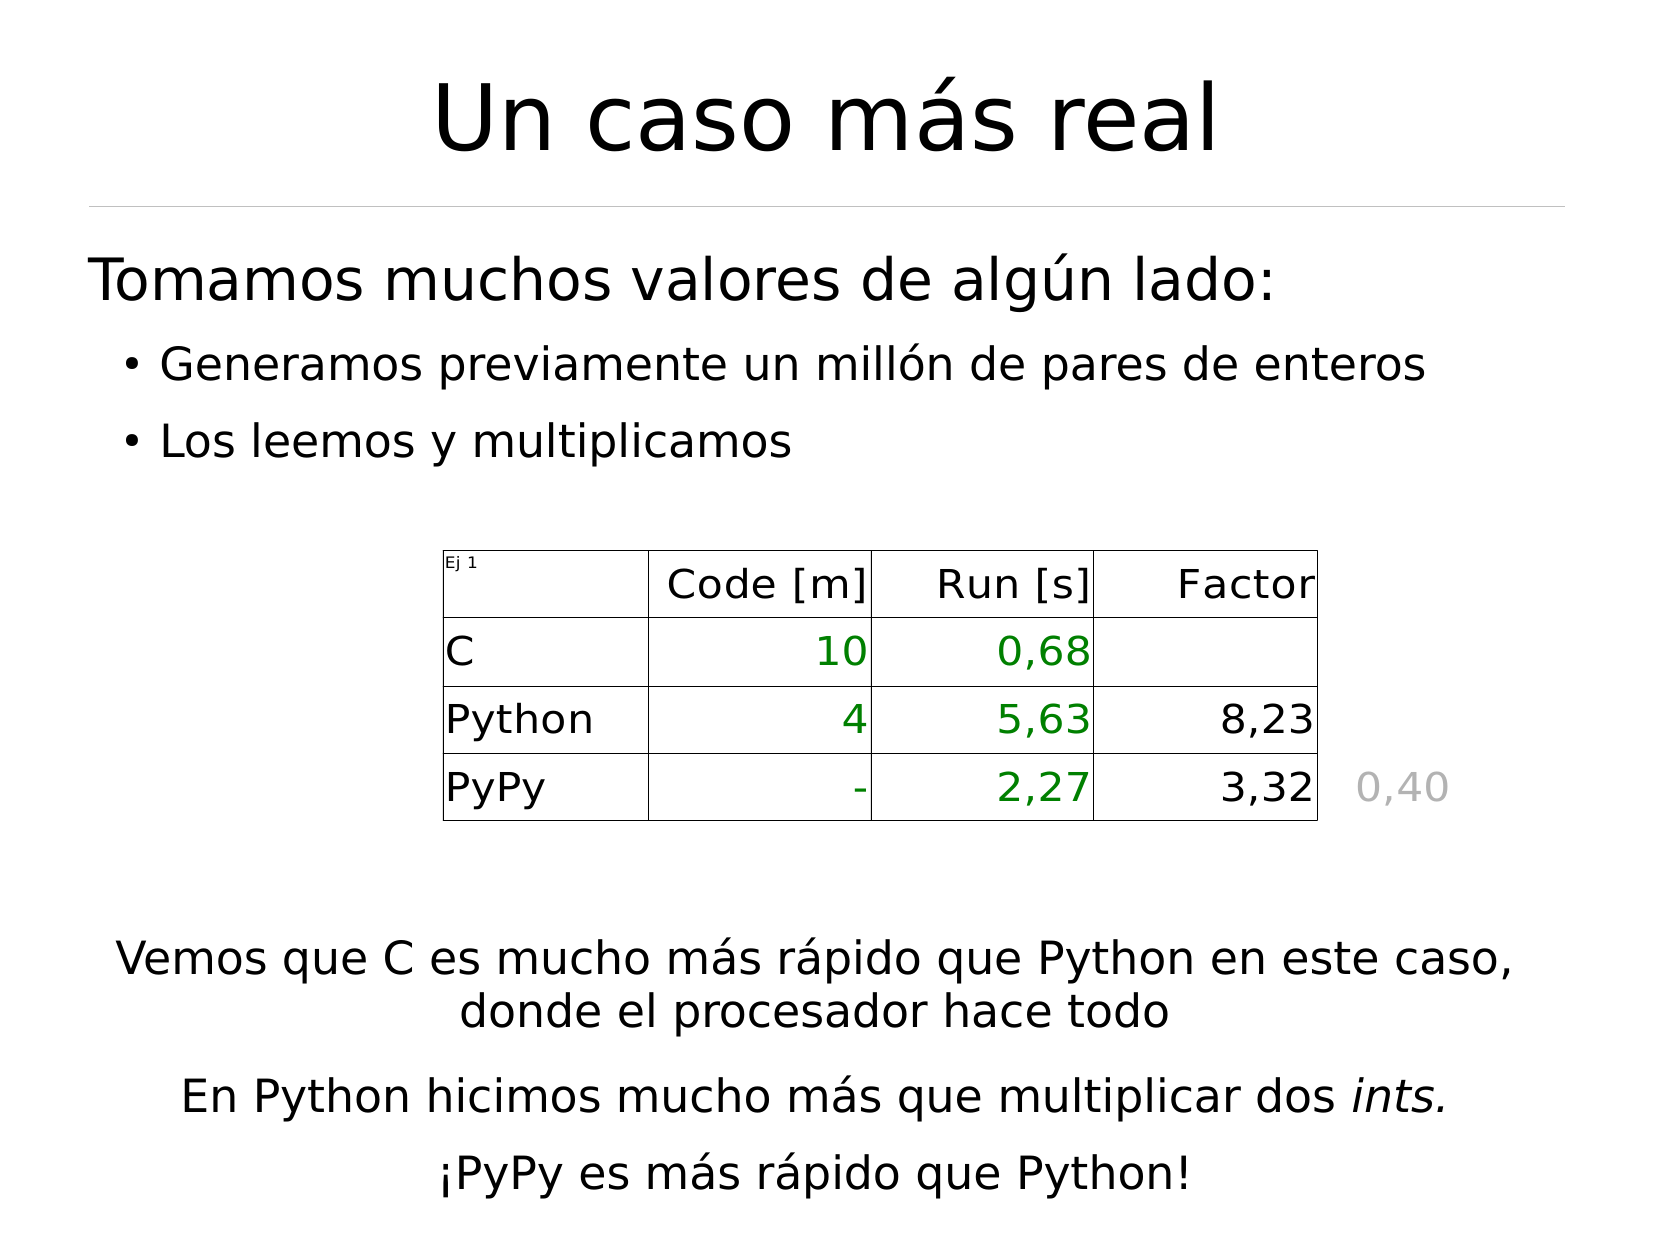

# Un caso más real
Tomamos muchos valores de algún lado:
Generamos previamente un millón de pares de enteros
Los leemos y multiplicamos
Vemos que C es mucho más rápido que Python en este caso, donde el procesador hace todo
En Python hicimos mucho más que multiplicar dos ints.
¡PyPy es más rápido que Python!